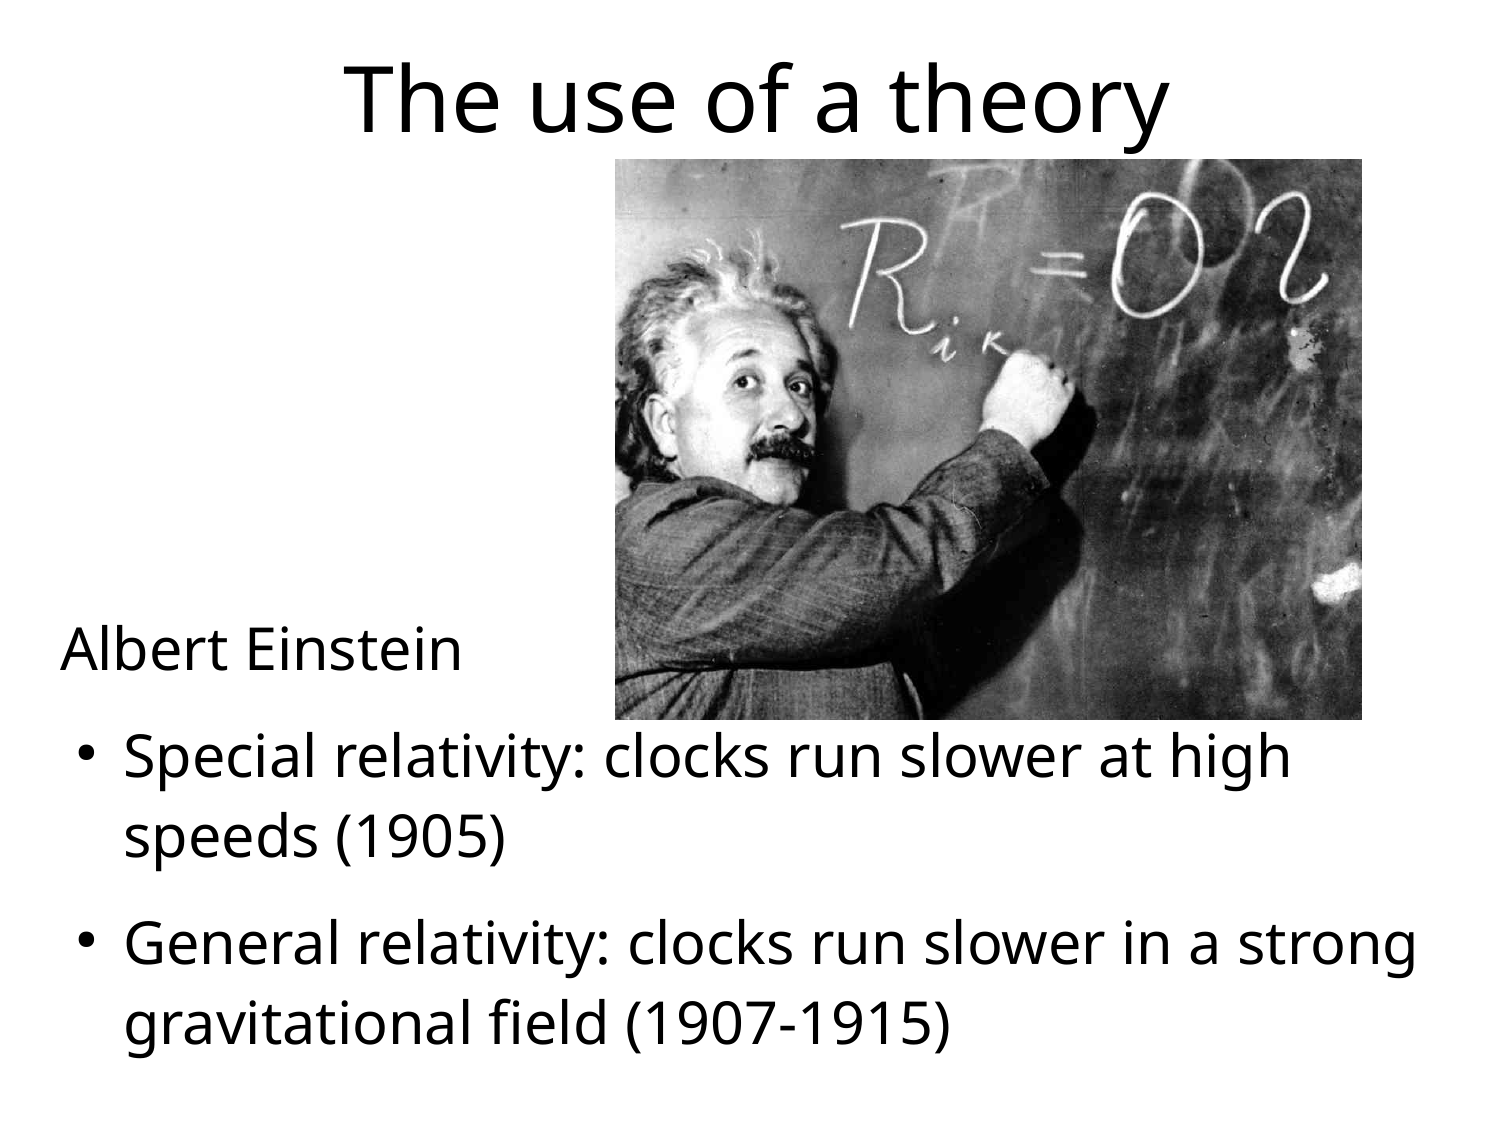

# The use of a theory
Albert Einstein
Special relativity: clocks run slower at high speeds (1905)
General relativity: clocks run slower in a strong gravitational field (1907-1915)